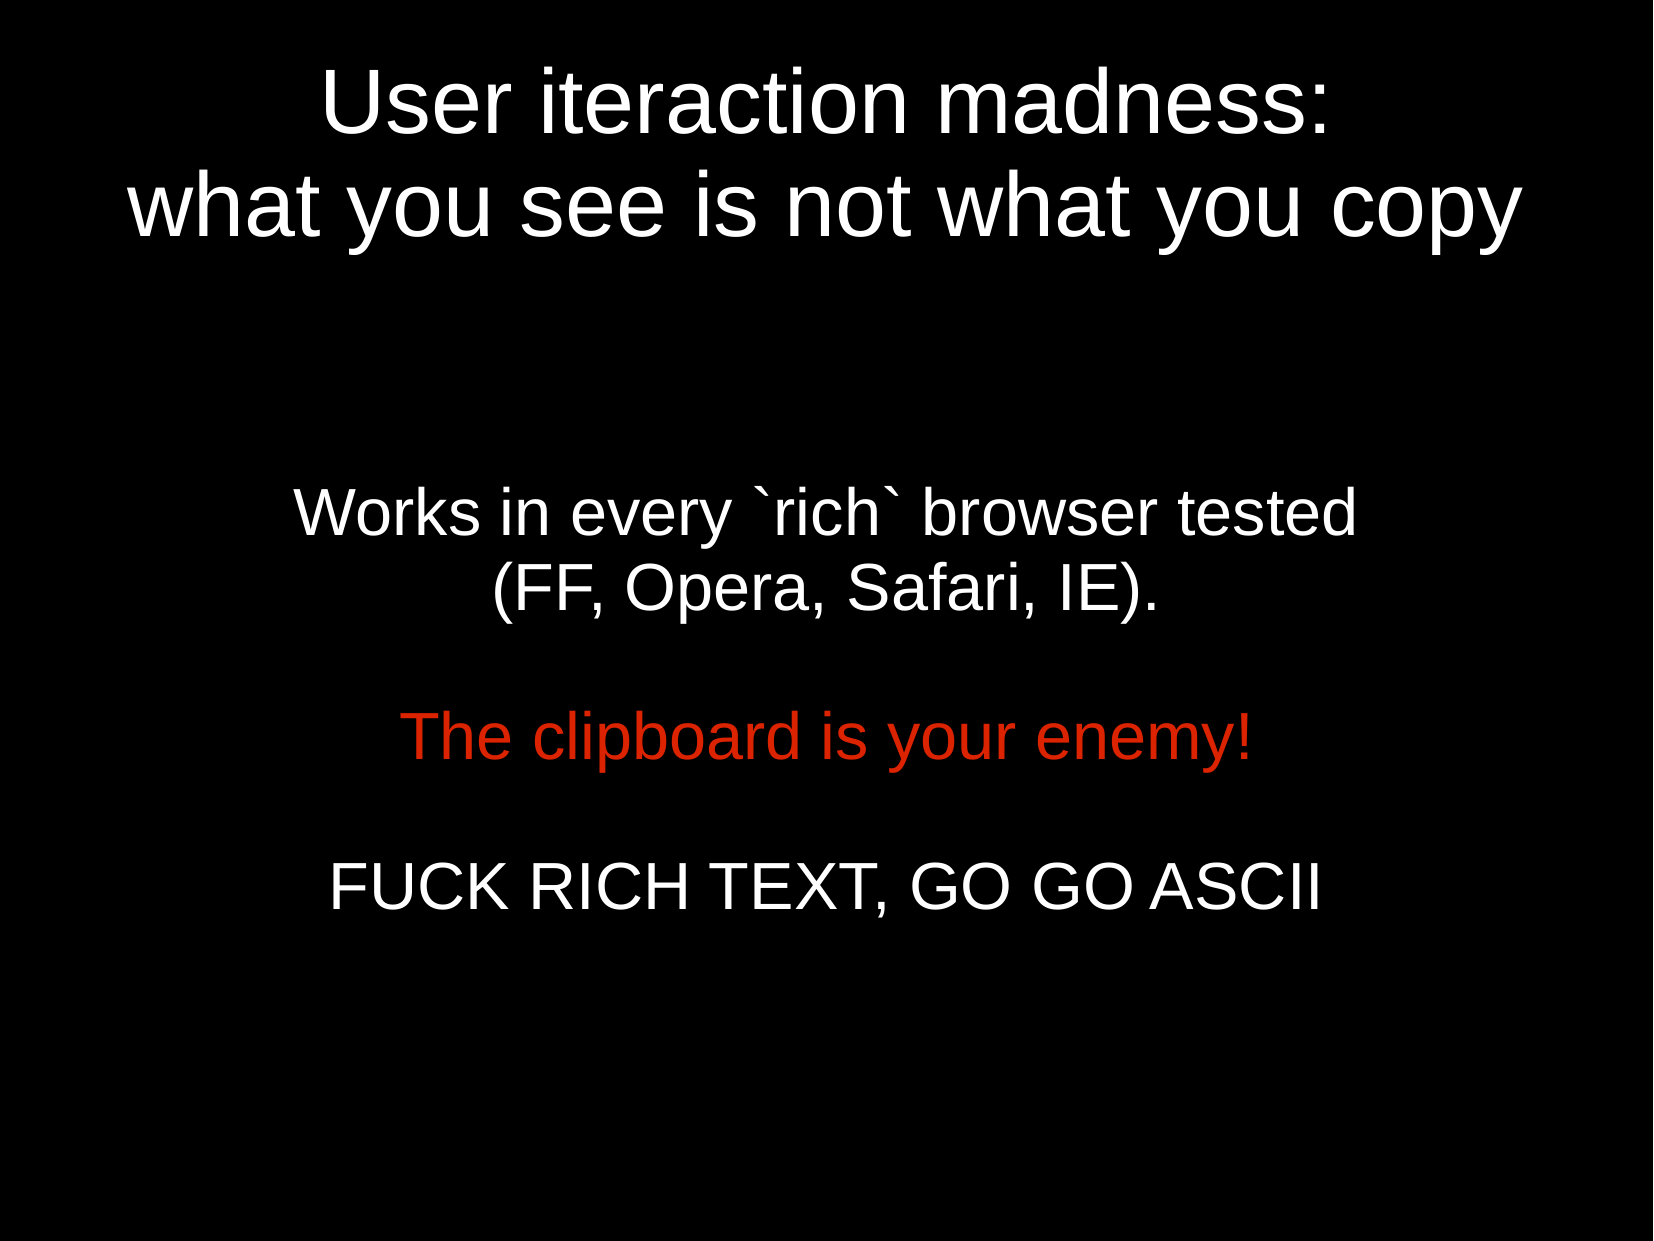

# User iteraction madness: what you see is not what you copy
Works in every `rich` browser tested
(FF, Opera, Safari, IE).
The clipboard is your enemy!
FUCK RICH TEXT, GO GO ASCII